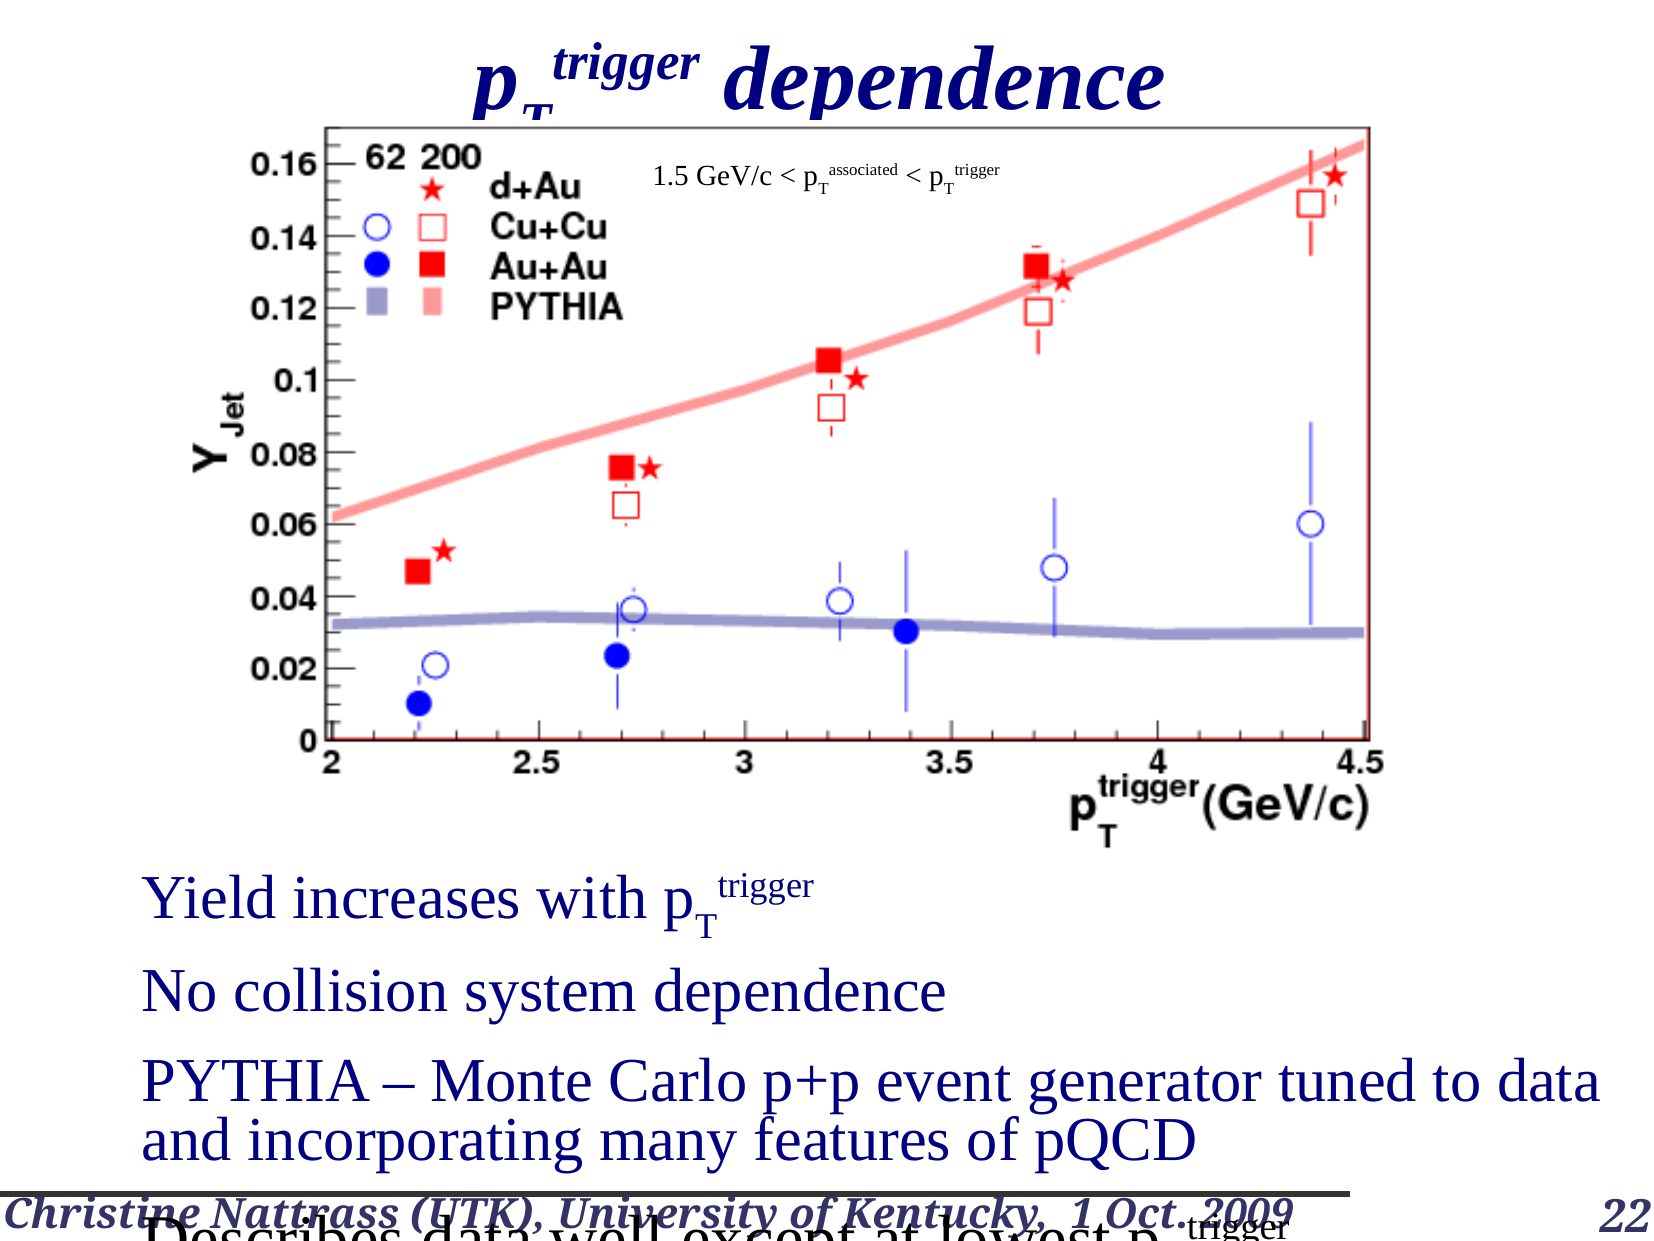

# pTtrigger dependence
1.5 GeV/c < pTassociated < pTtrigger
Yield increases with pTtrigger
No collision system dependence
PYTHIA – Monte Carlo p+p event generator tuned to data and incorporating many features of pQCD
Describes data well except at lowest pTtrigger